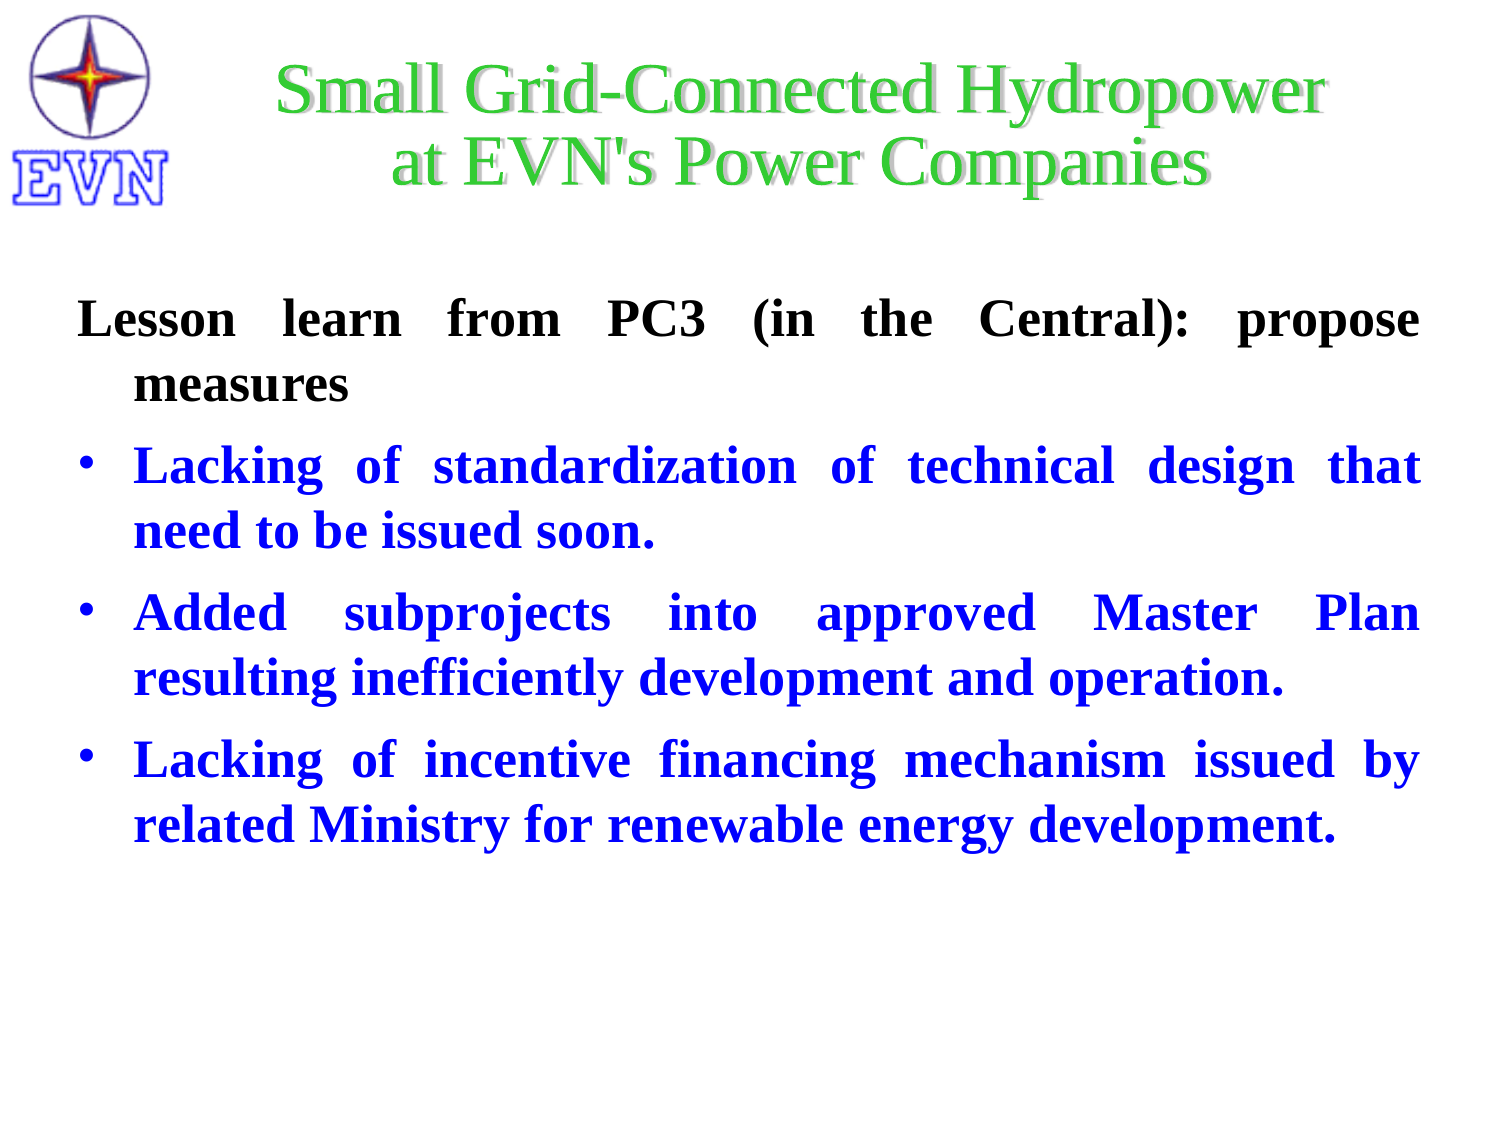

Small Grid-Connected Hydropower
at EVN's Power Companies
Lesson learn from PC3 (in the Central): propose measures
Lacking of standardization of technical design that need to be issued soon.
Added subprojects into approved Master Plan resulting inefficiently development and operation.
Lacking of incentive financing mechanism issued by related Ministry for renewable energy development.